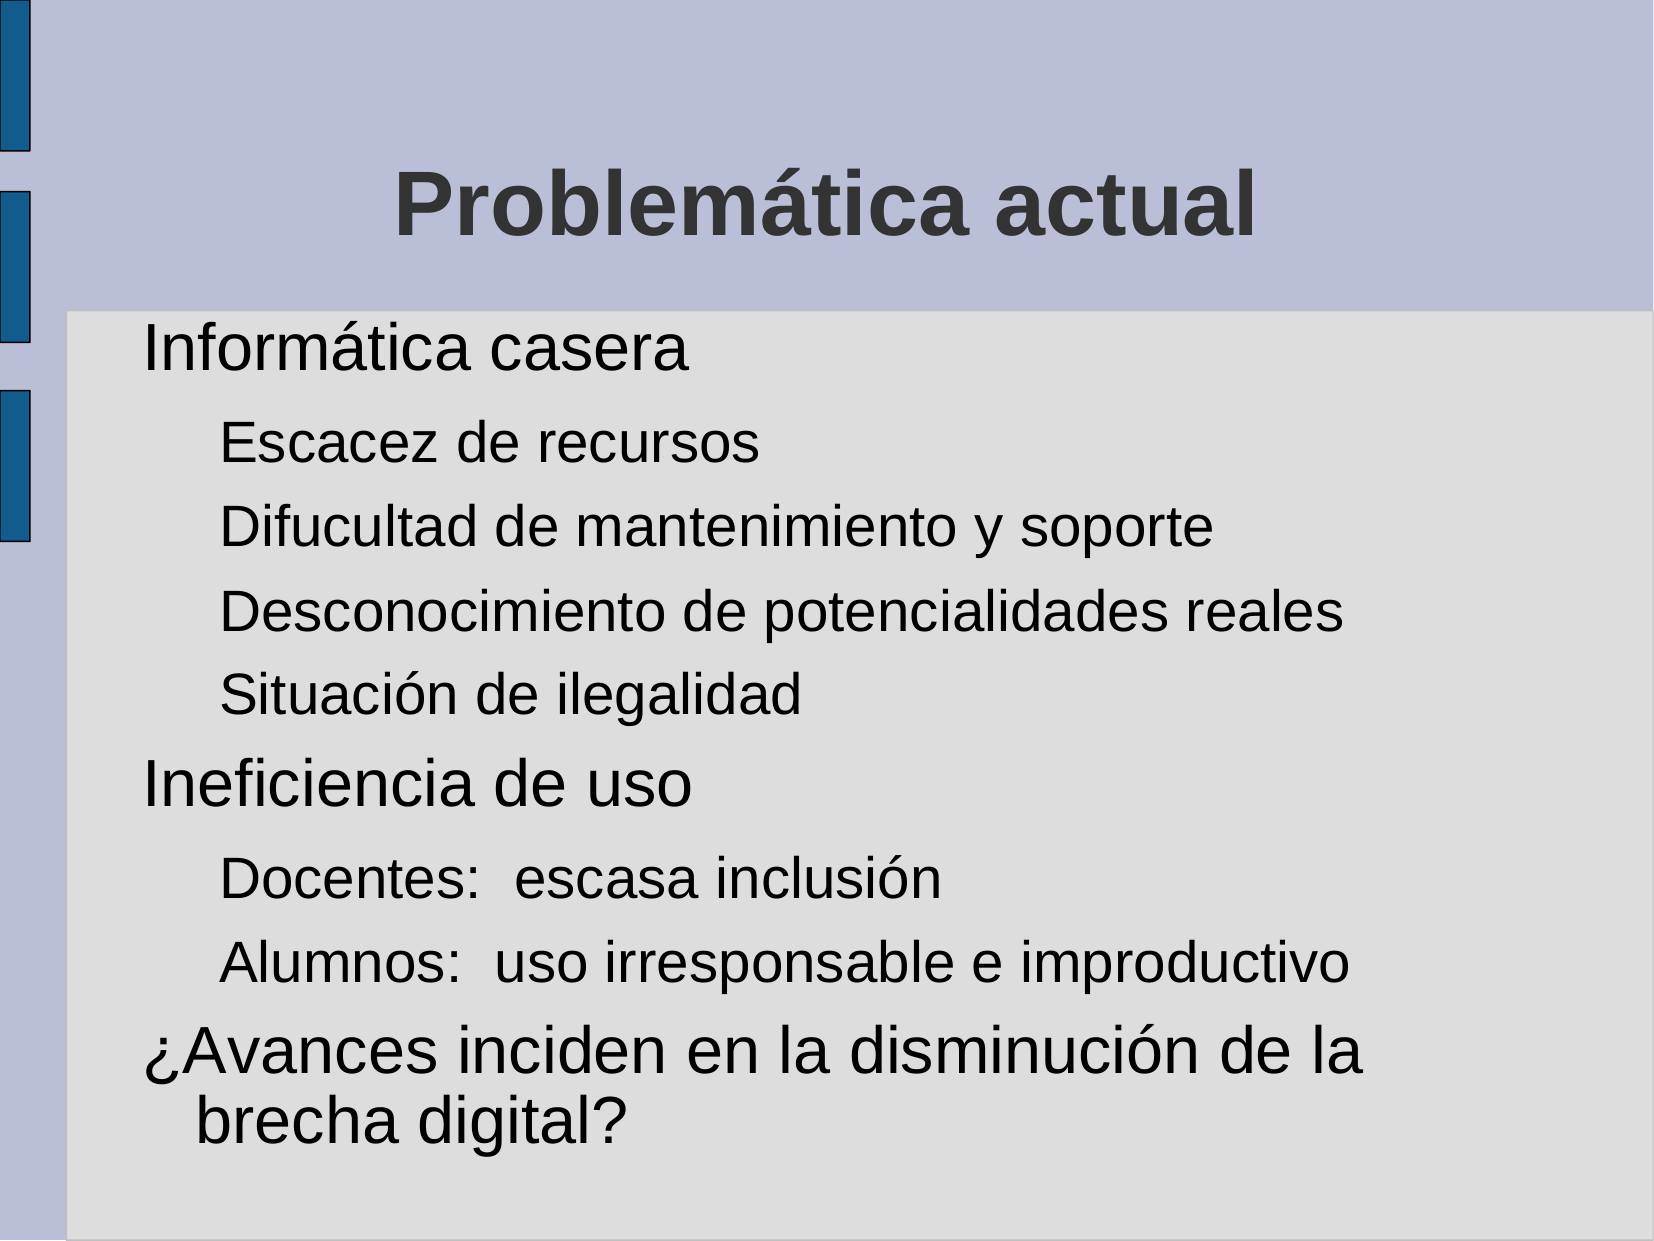

# Problemática actual
Informática casera
Escacez de recursos
Difucultad de mantenimiento y soporte
Desconocimiento de potencialidades reales
Situación de ilegalidad
Ineficiencia de uso
Docentes: escasa inclusión
Alumnos: uso irresponsable e improductivo
¿Avances inciden en la disminución de la brecha digital?